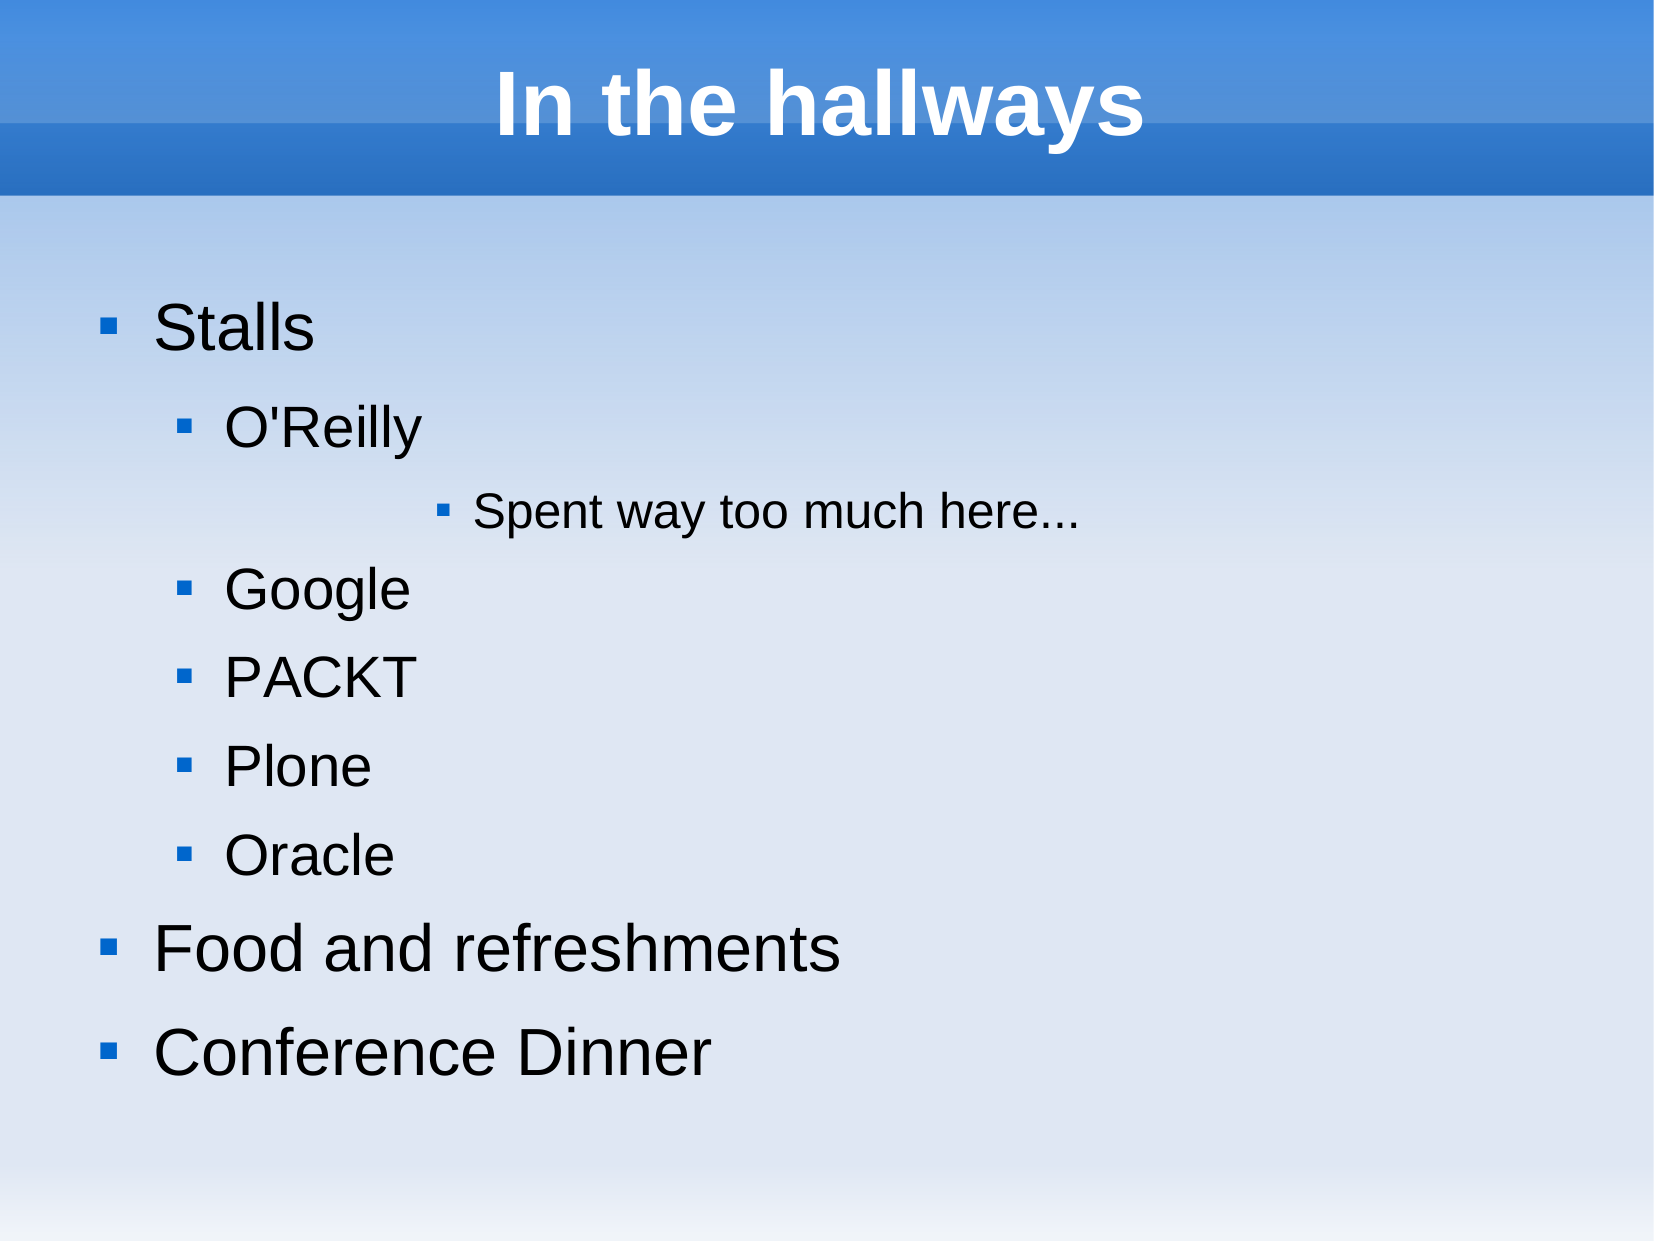

# In the hallways
Stalls
O'Reilly
Spent way too much here...
Google
PACKT
Plone
Oracle
Food and refreshments
Conference Dinner